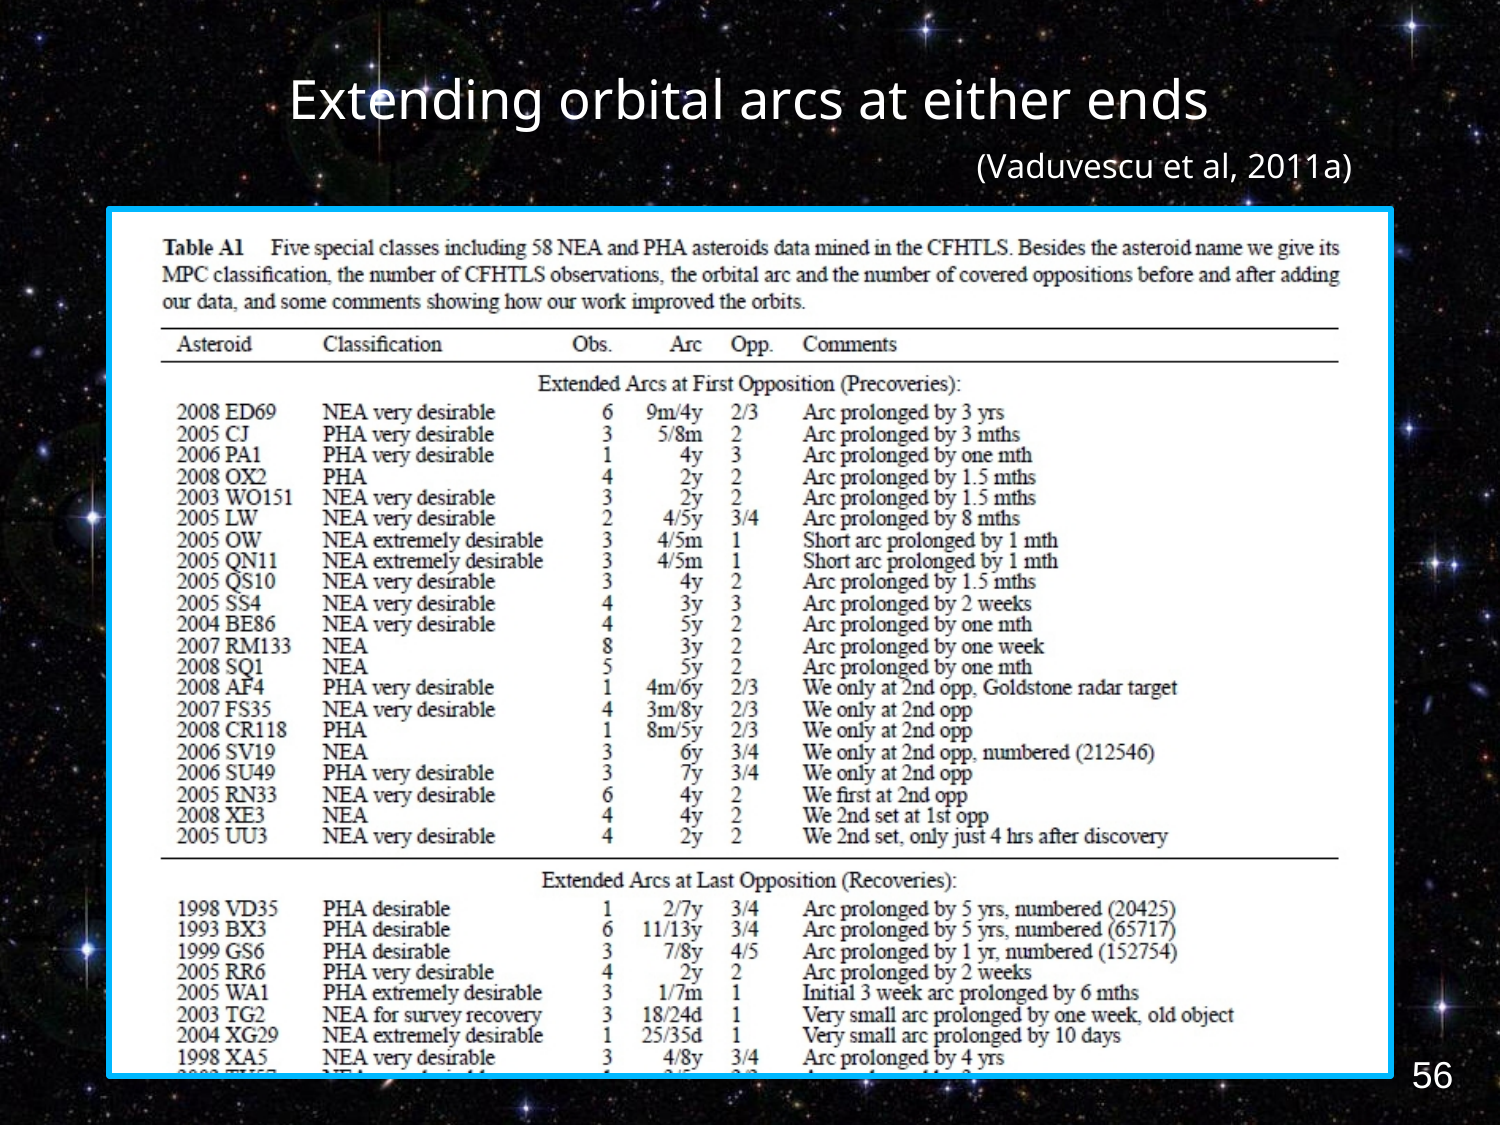

Extending orbital arcs at either ends
(Vaduvescu et al, 2011a)
56